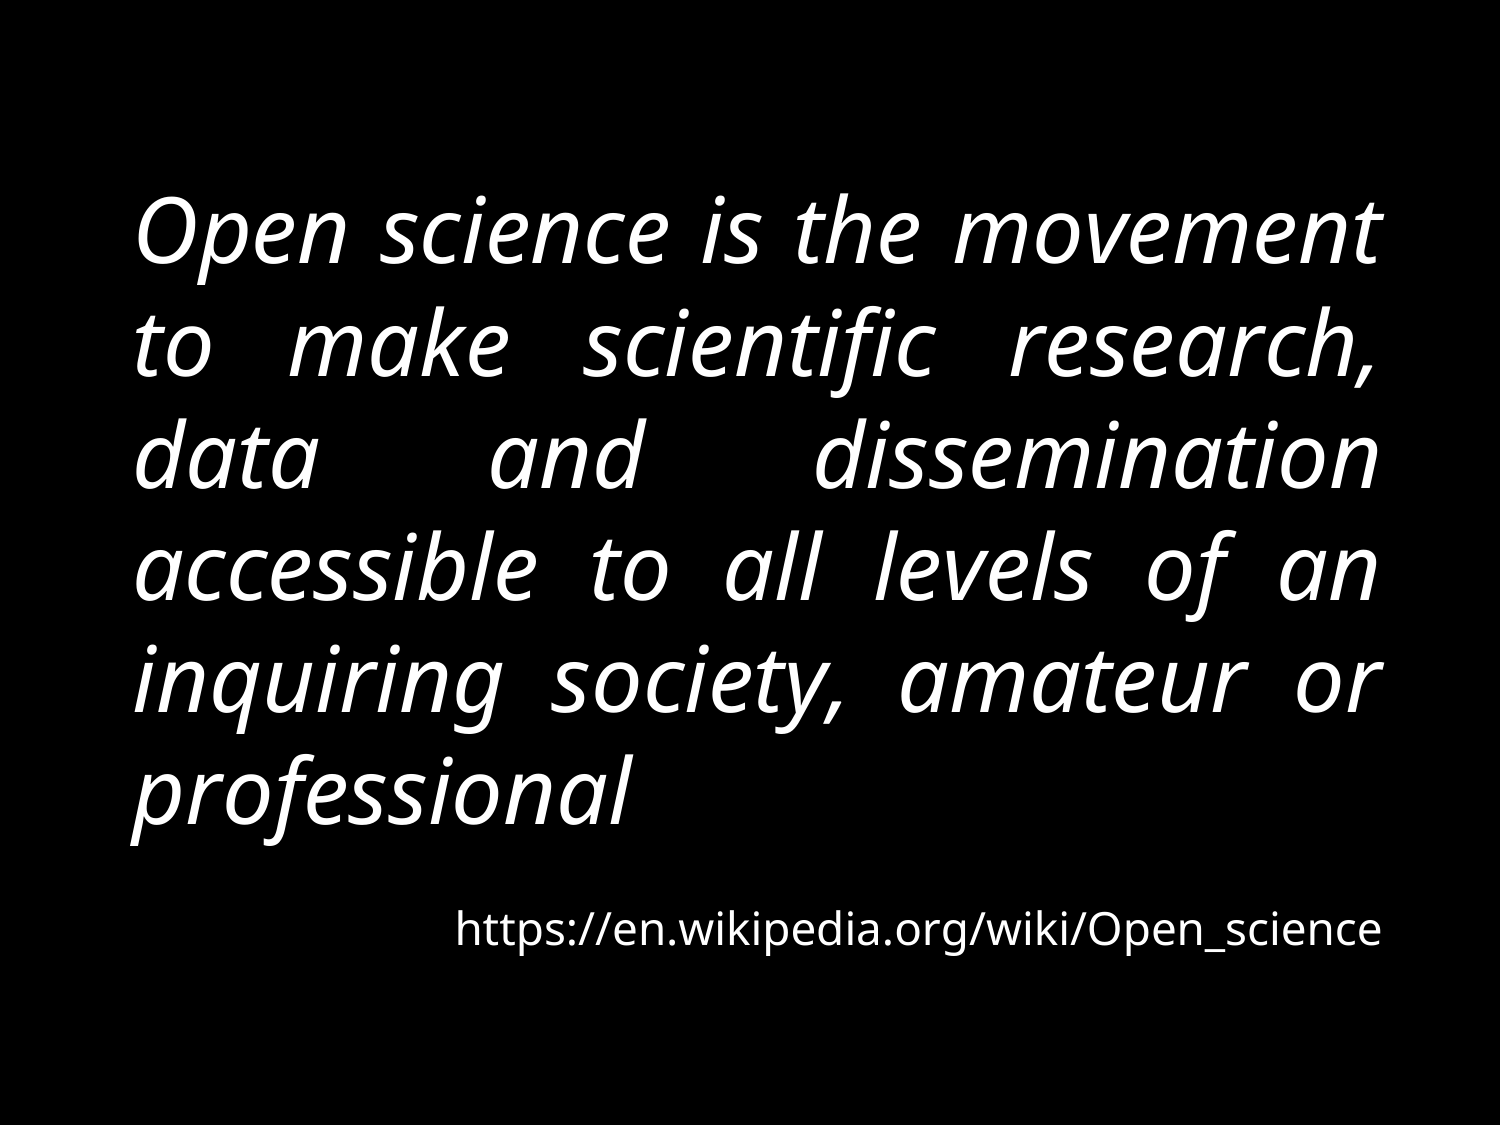

# Open science is the movement to make scientific research, data and dissemination accessible to all levels of an inquiring society, amateur or professional
https://en.wikipedia.org/wiki/Open_science